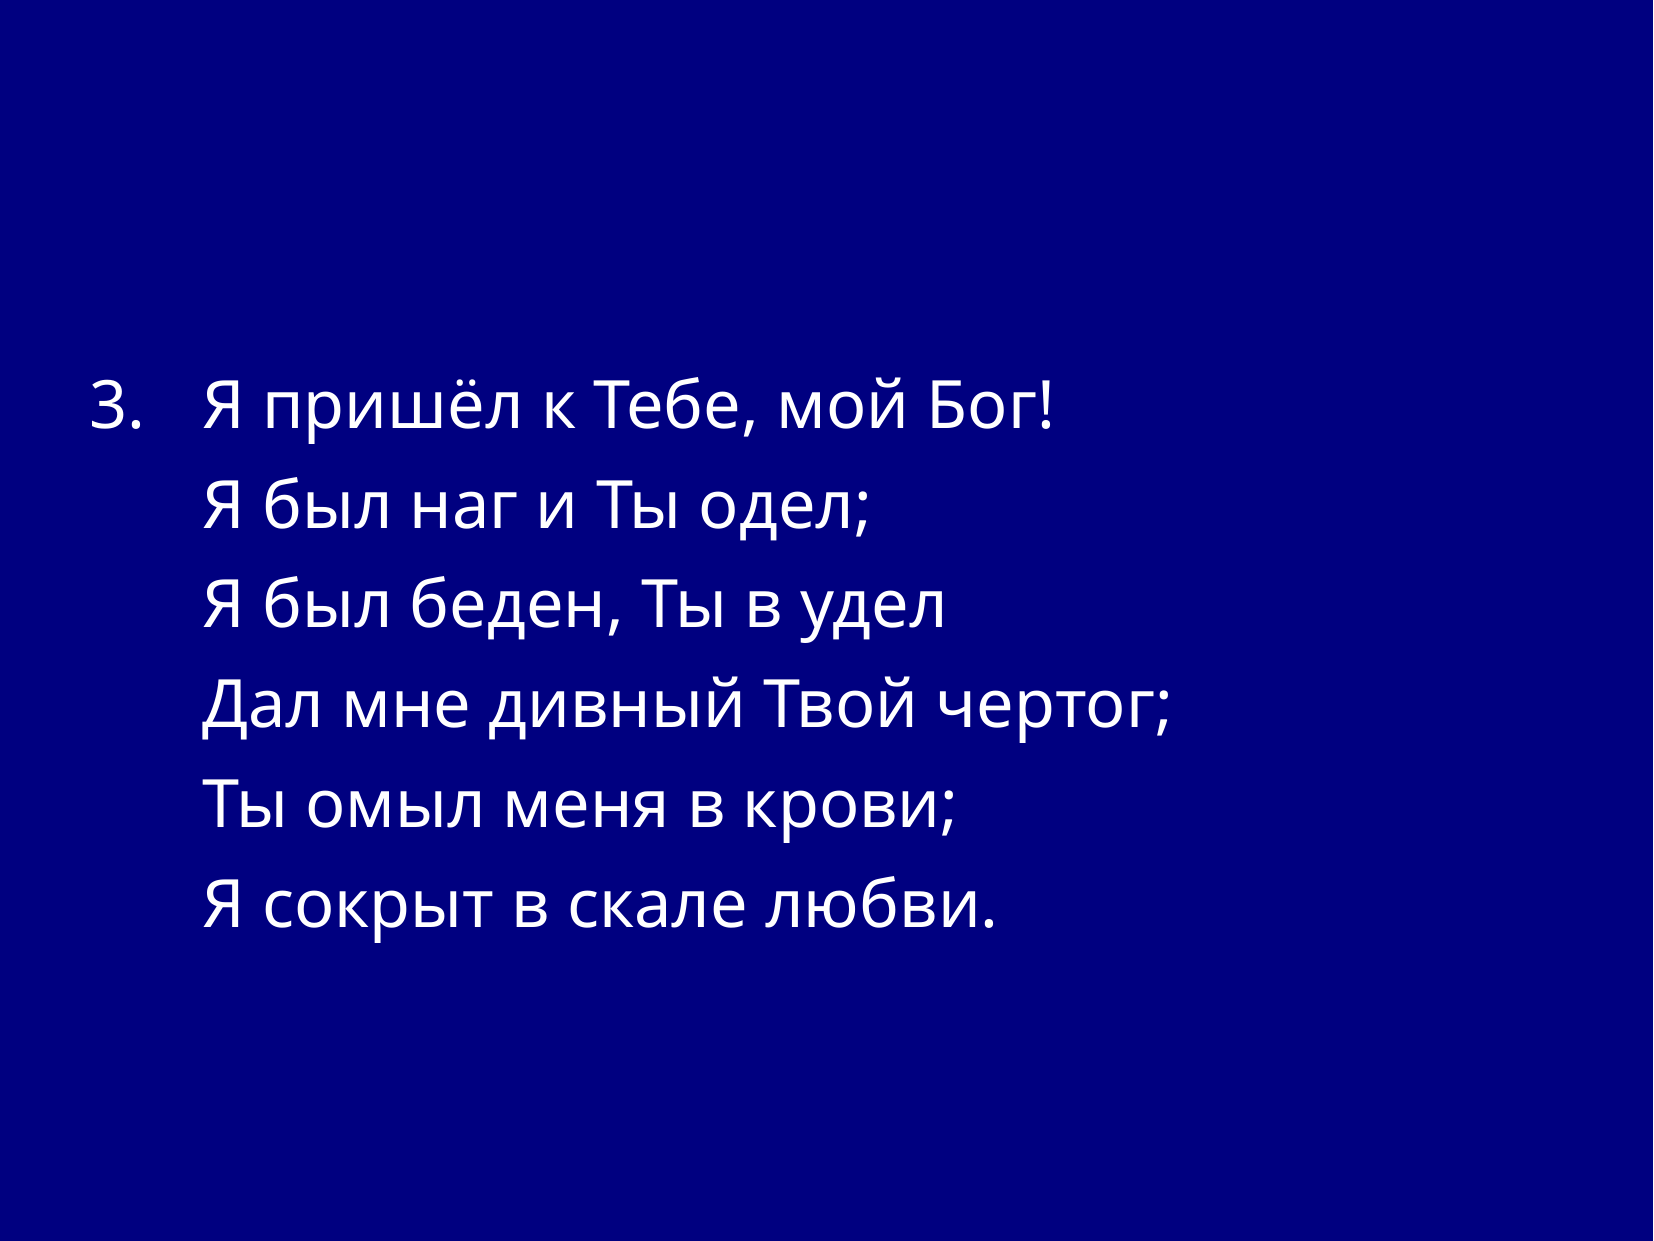

3.	Я пришёл к Тебе, мой Бог!
	Я был наг и Ты одел;
	Я был беден, Ты в удел
	Дал мне дивный Твой чертог;
	Ты омыл меня в крови;
	Я сокрыт в скале любви.